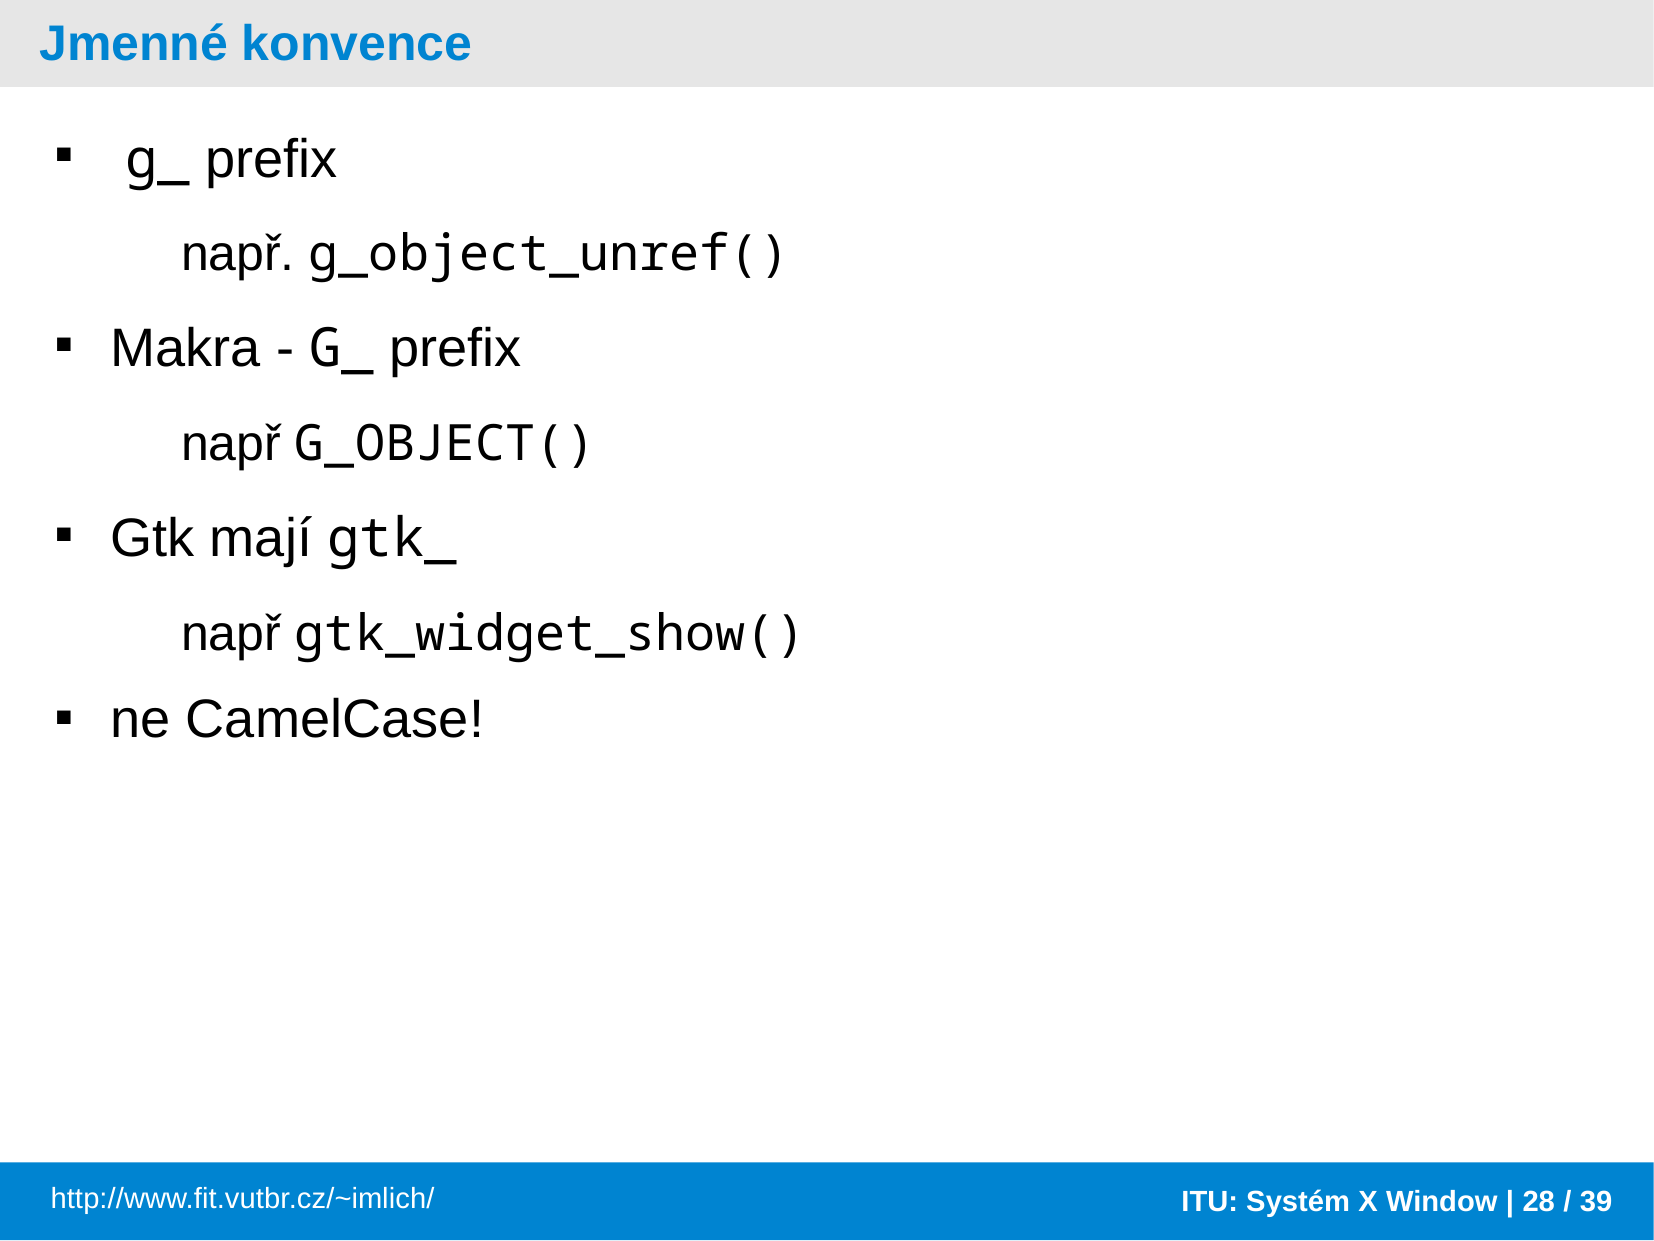

# Jmenné konvence
 g_ prefix
např. g_object_unref()
Makra - G_ prefix
např G_OBJECT()
Gtk mají gtk_
např gtk_widget_show()
ne CamelCase!